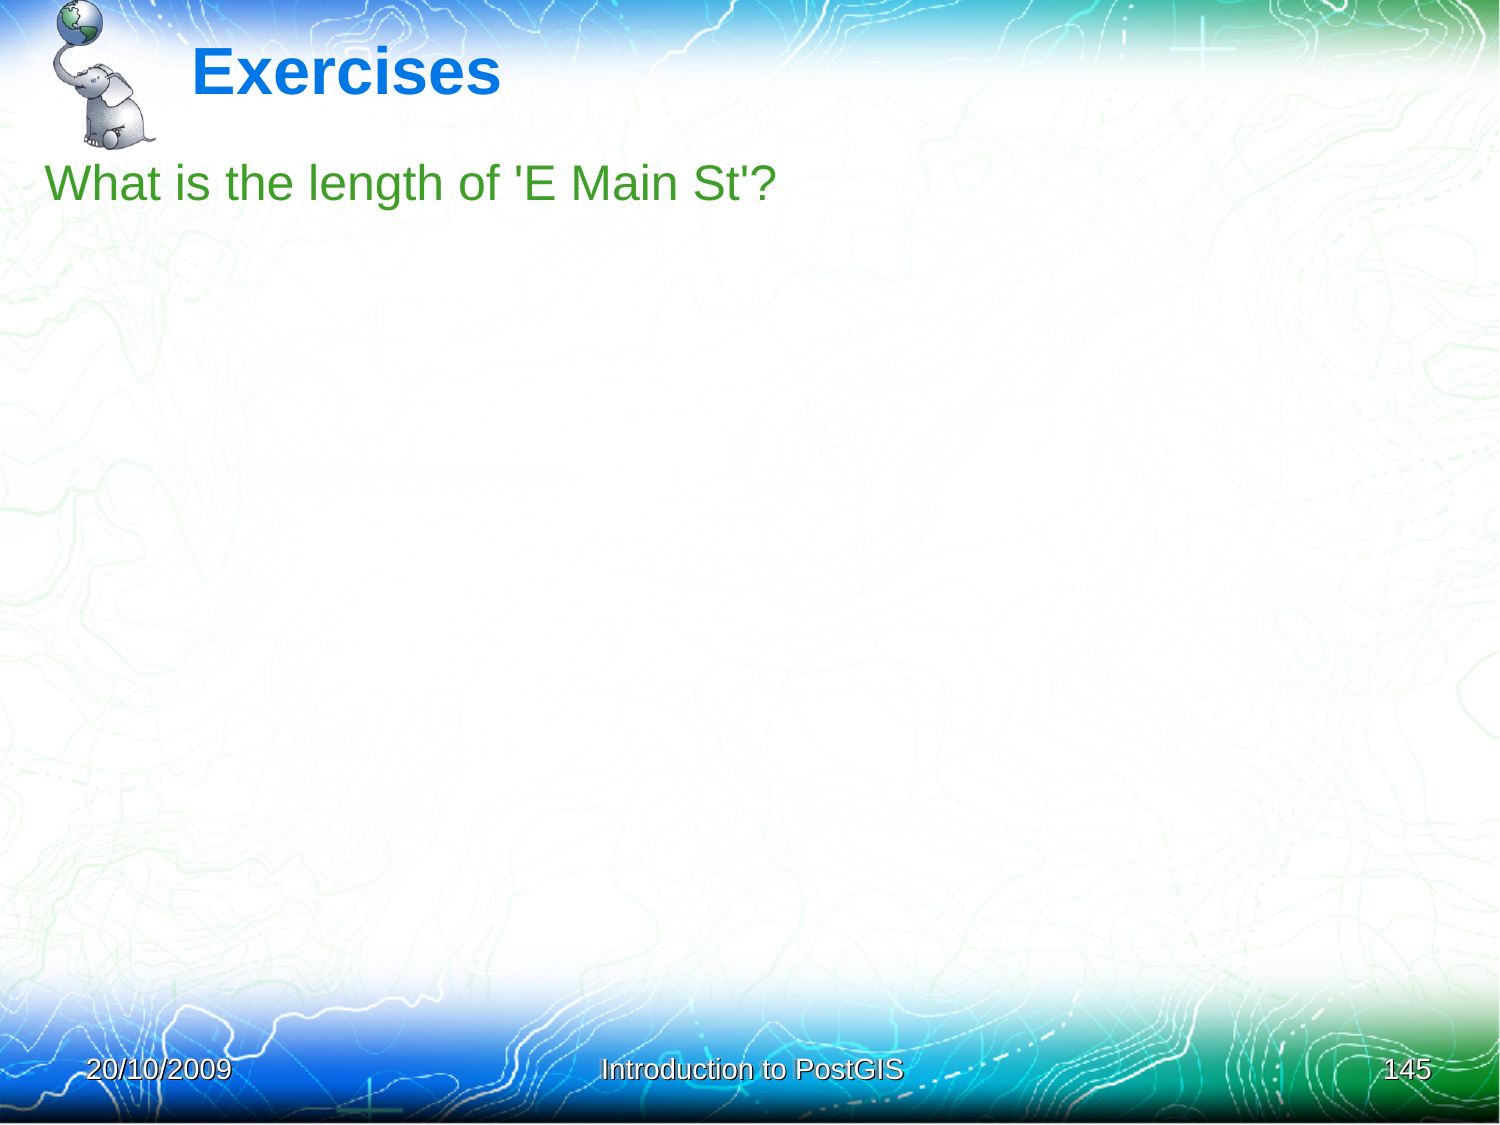

# Exercises
What is the length of 'E Main St'?
20/10/2009
Introduction to PostGIS
145